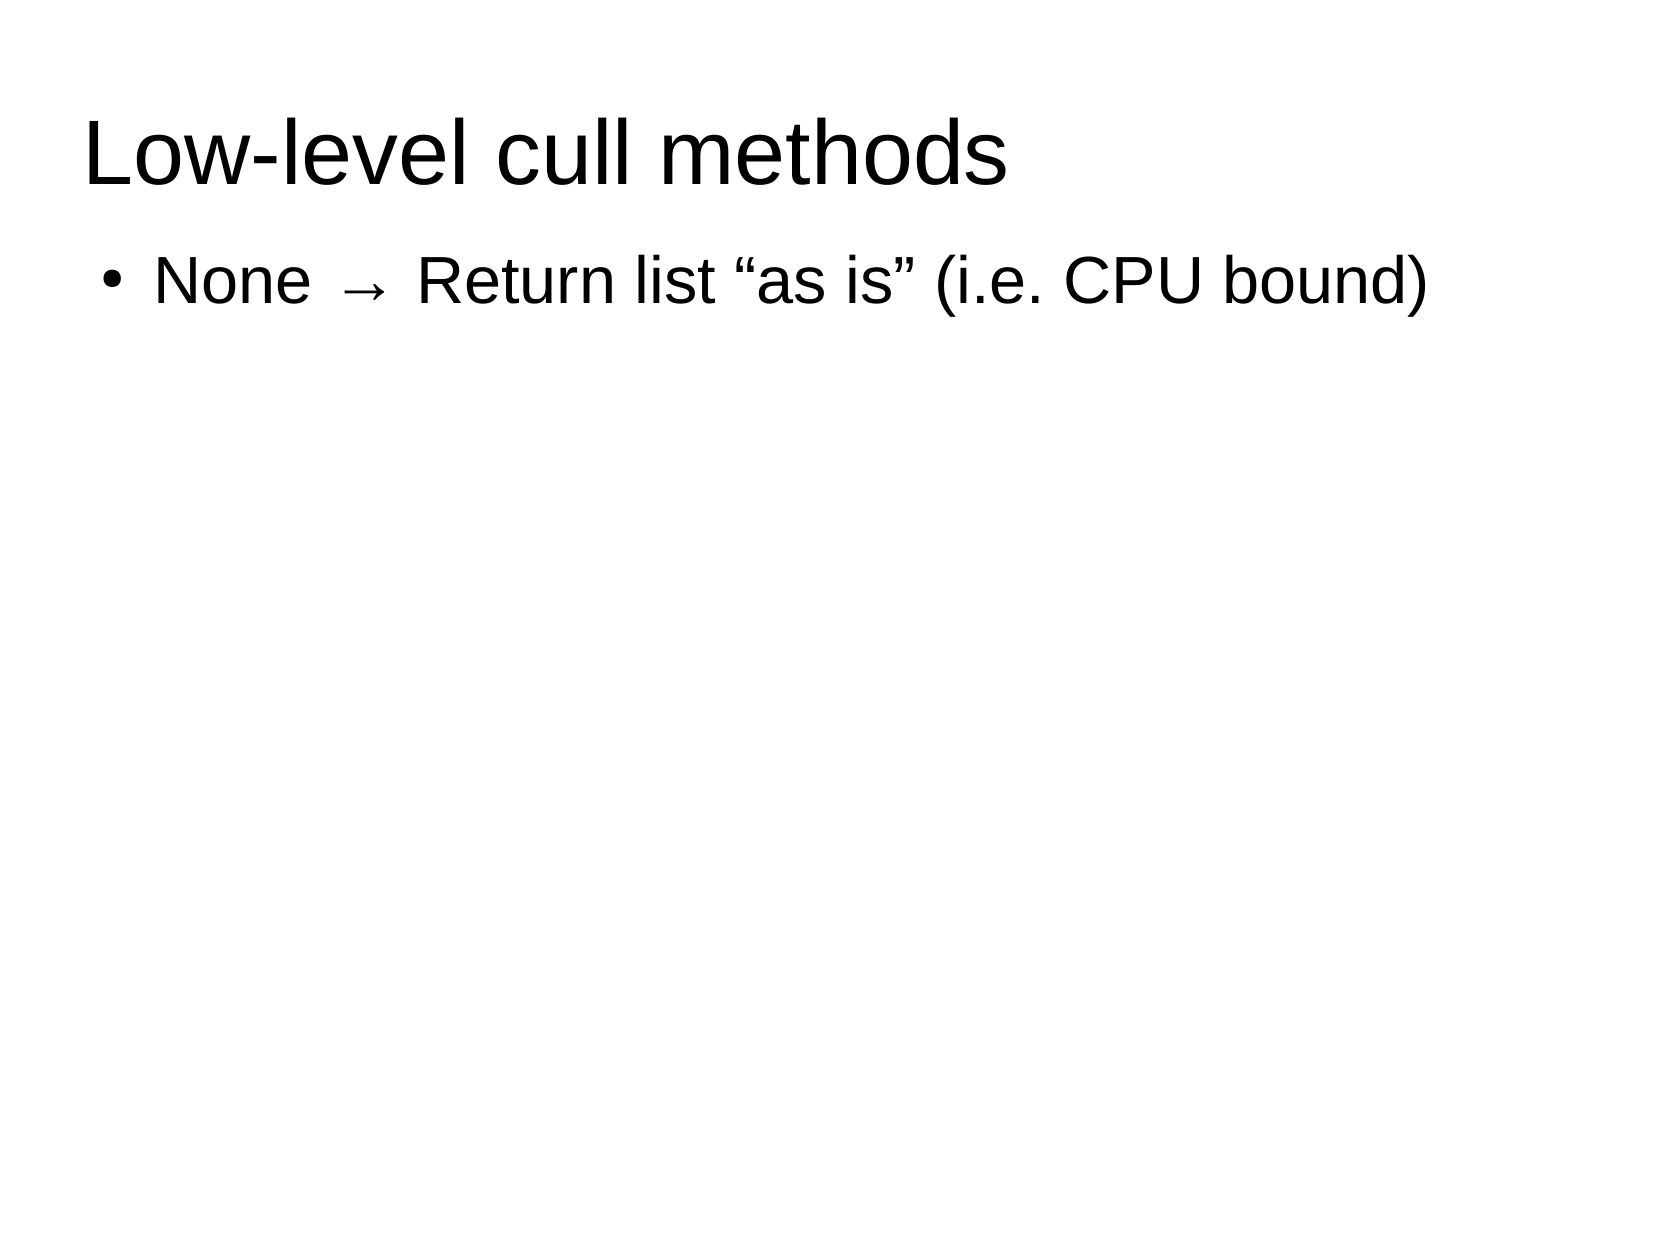

# Low-level cull methods
None → Return list “as is” (i.e. CPU bound)